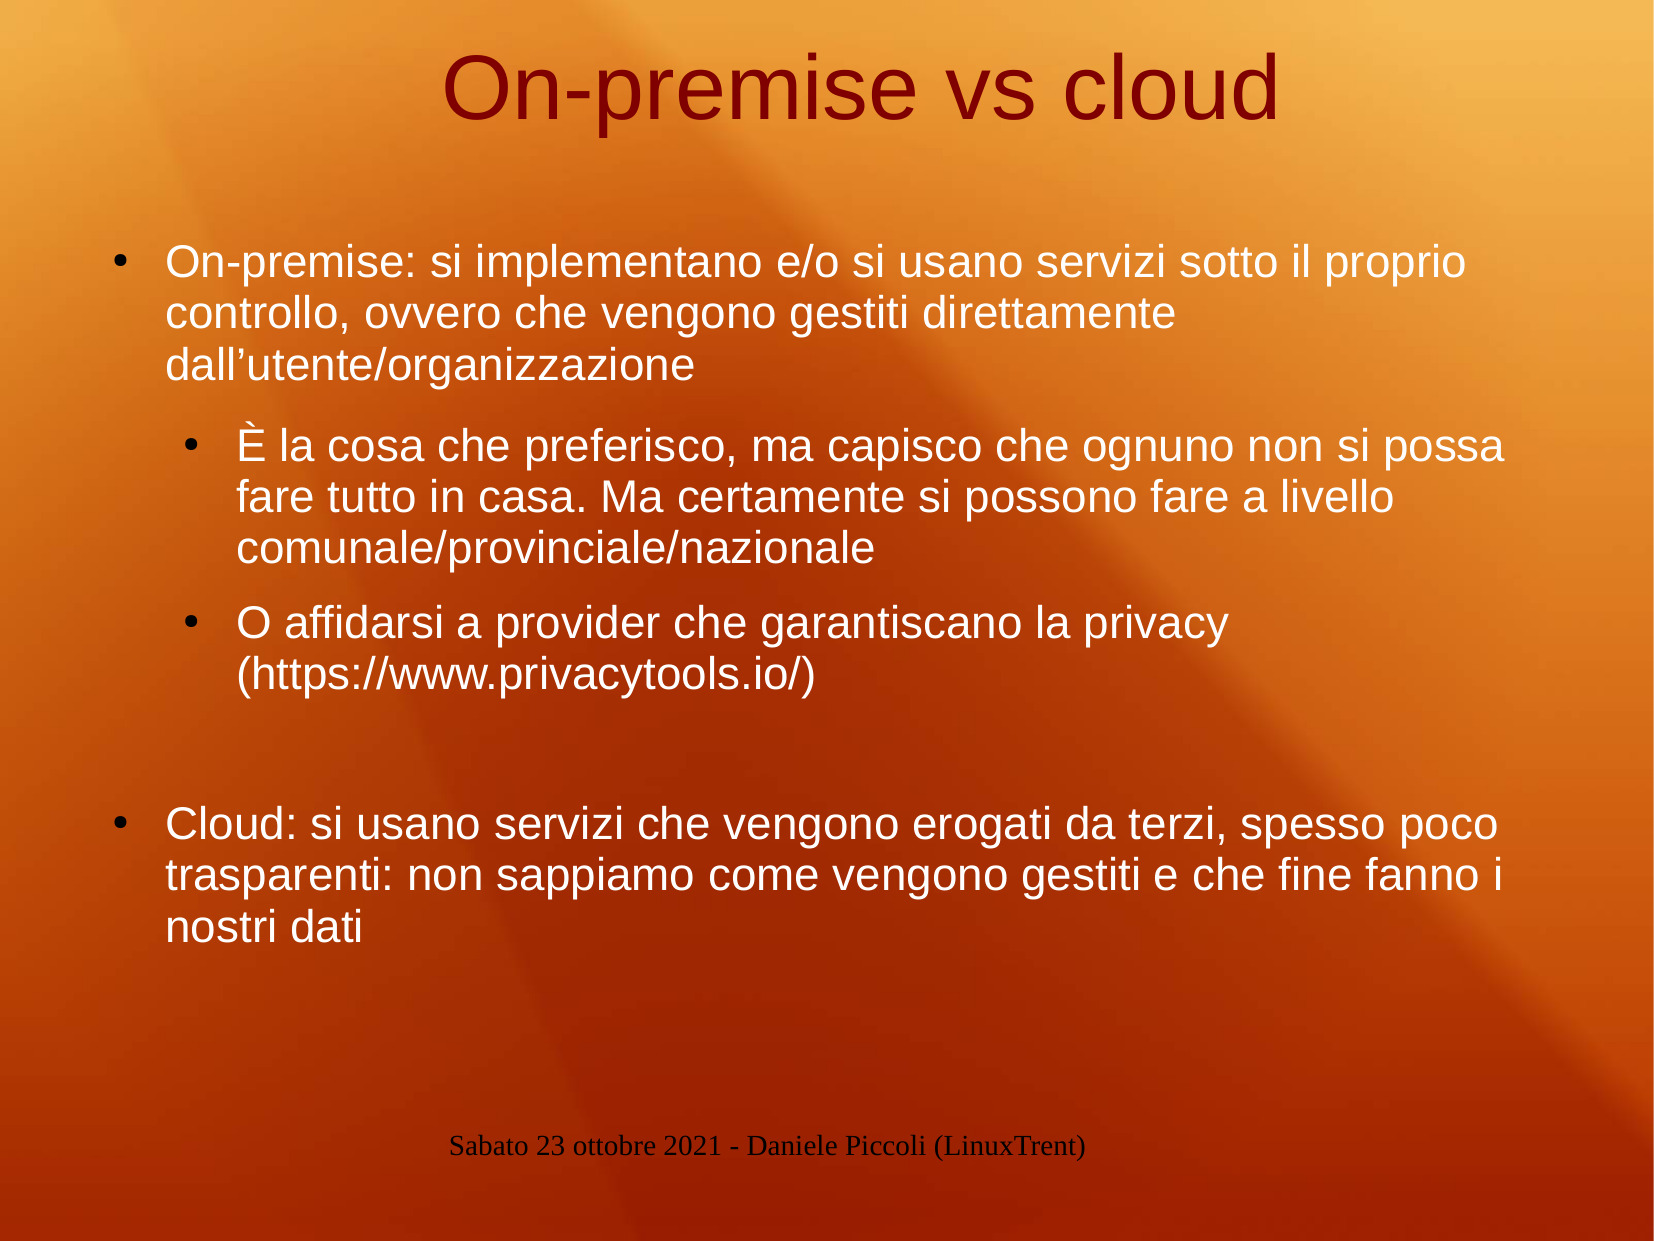

# On-premise vs cloud
On-premise: si implementano e/o si usano servizi sotto il proprio controllo, ovvero che vengono gestiti direttamente dall’utente/organizzazione
È la cosa che preferisco, ma capisco che ognuno non si possa fare tutto in casa. Ma certamente si possono fare a livello comunale/provinciale/nazionale
O affidarsi a provider che garantiscano la privacy (https://www.privacytools.io/)
Cloud: si usano servizi che vengono erogati da terzi, spesso poco trasparenti: non sappiamo come vengono gestiti e che fine fanno i nostri dati
Sabato 23 ottobre 2021 - Daniele Piccoli (LinuxTrent)